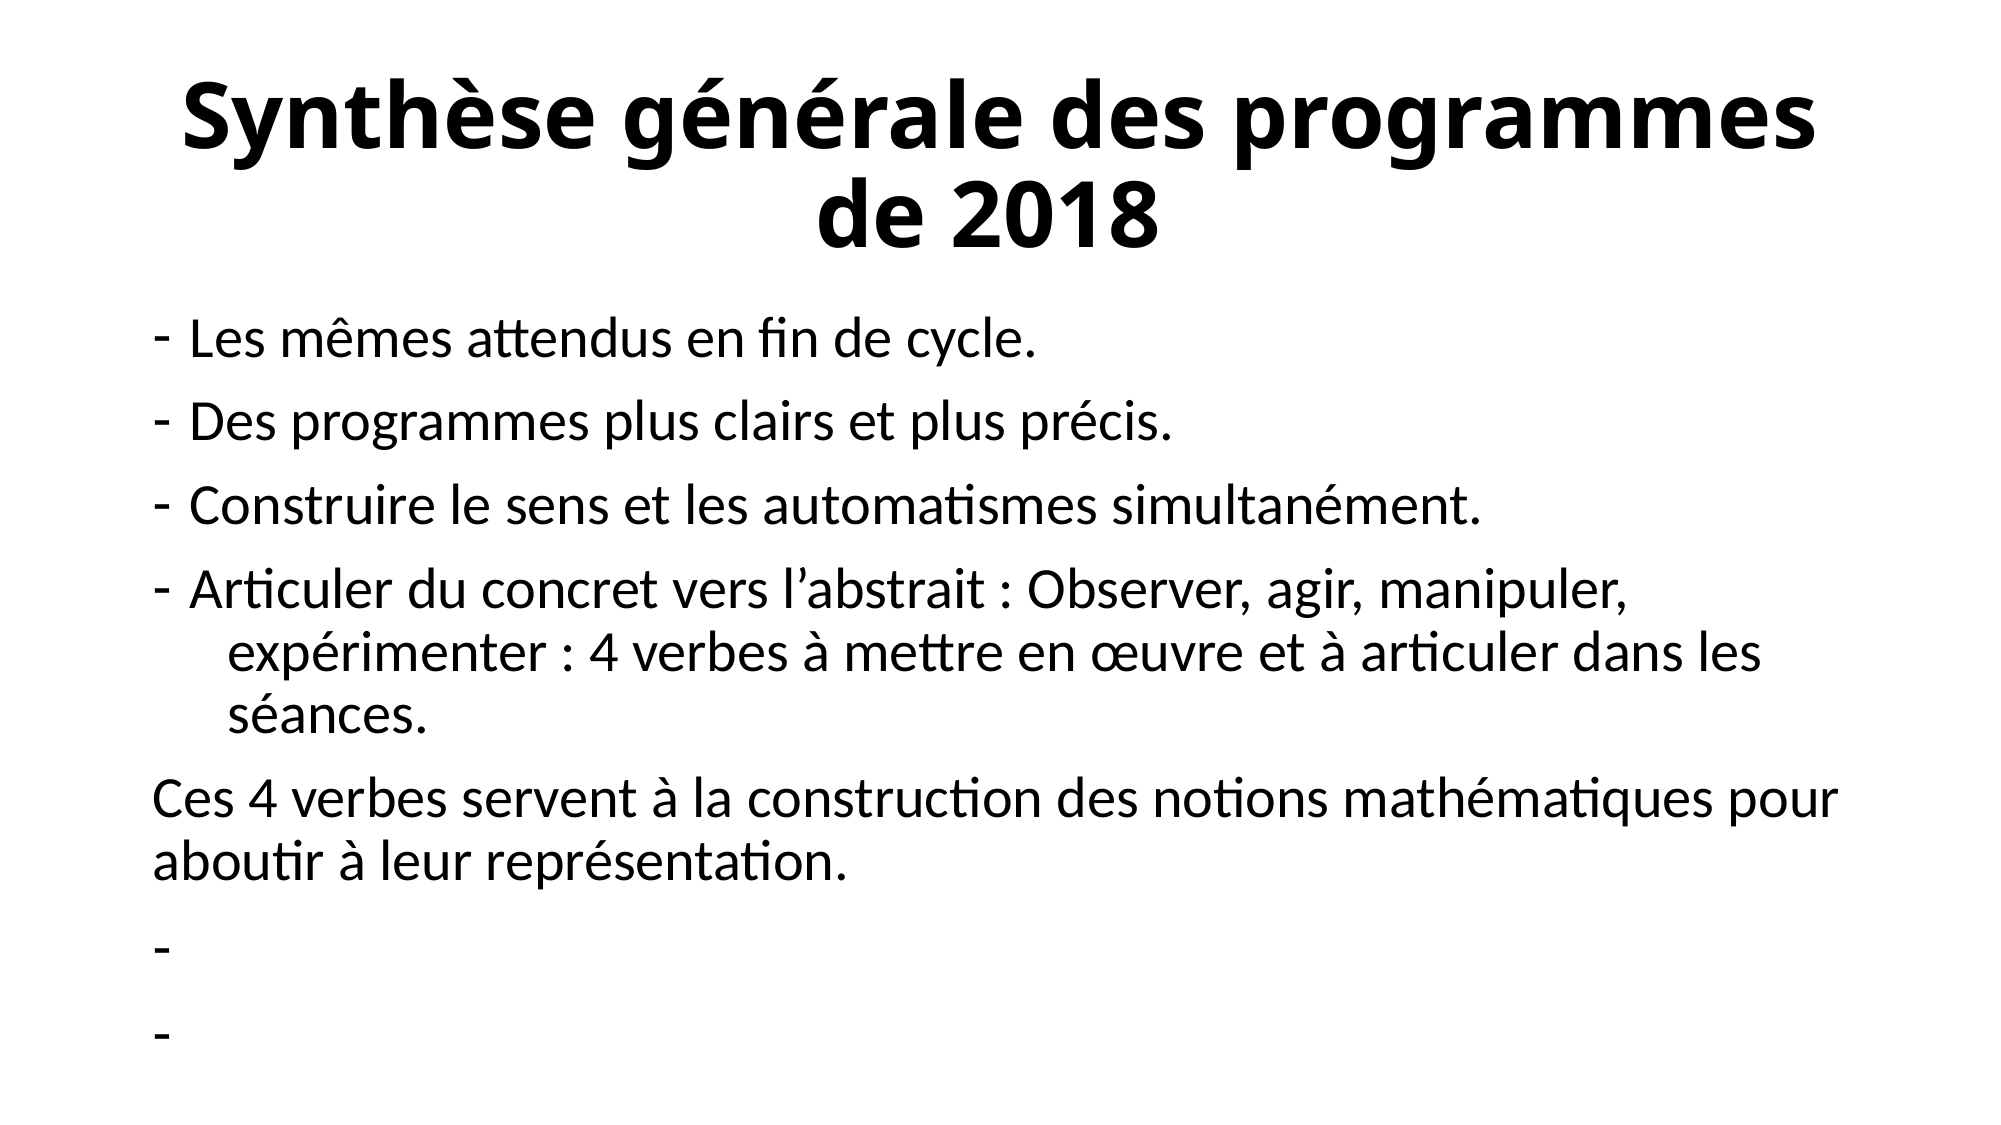

# Synthèse générale des programmes de 2018
Les mêmes attendus en fin de cycle.
Des programmes plus clairs et plus précis.
Construire le sens et les automatismes simultanément.
Articuler du concret vers l’abstrait : Observer, agir, manipuler, expérimenter : 4 verbes à mettre en œuvre et à articuler dans les séances.
Ces 4 verbes servent à la construction des notions mathématiques pour aboutir à leur représentation.